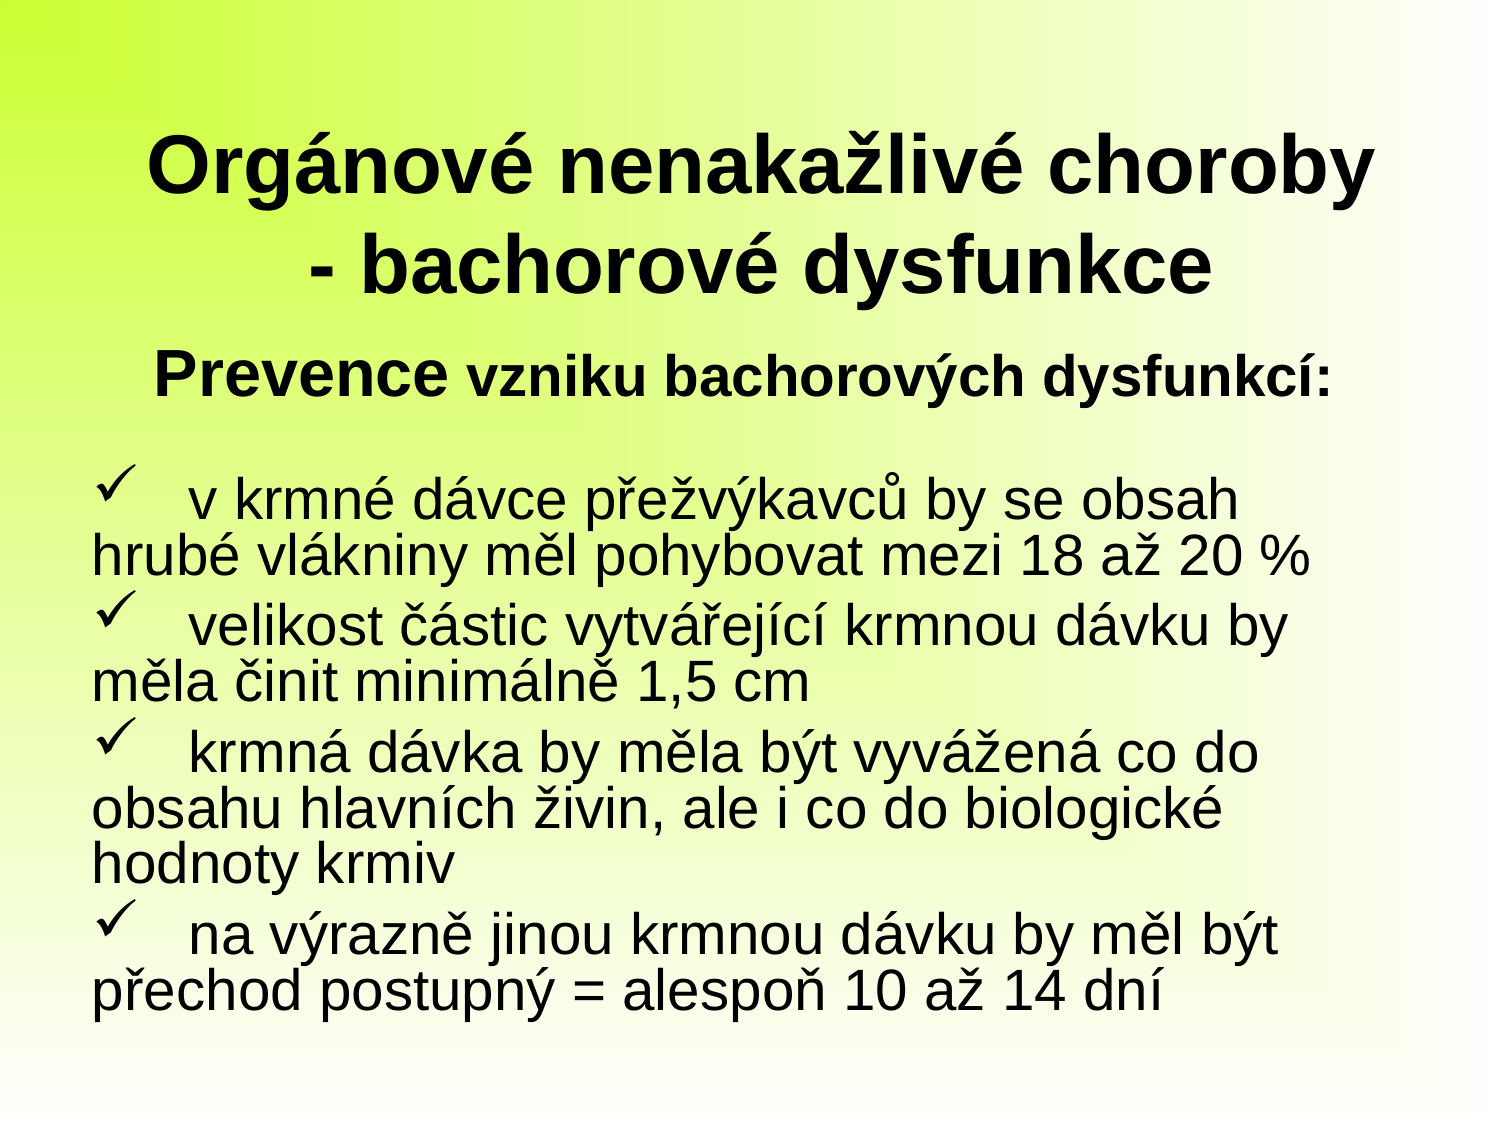

# Orgánové nenakažlivé choroby - bachorové dysfunkce
Prevence vzniku bachorových dysfunkcí:
 v krmné dávce přežvýkavců by se obsah hrubé vlákniny měl pohybovat mezi 18 až 20 %
 velikost částic vytvářející krmnou dávku by měla činit minimálně 1,5 cm
 krmná dávka by měla být vyvážená co do obsahu hlavních živin, ale i co do biologické hodnoty krmiv
 na výrazně jinou krmnou dávku by měl být přechod postupný = alespoň 10 až 14 dní